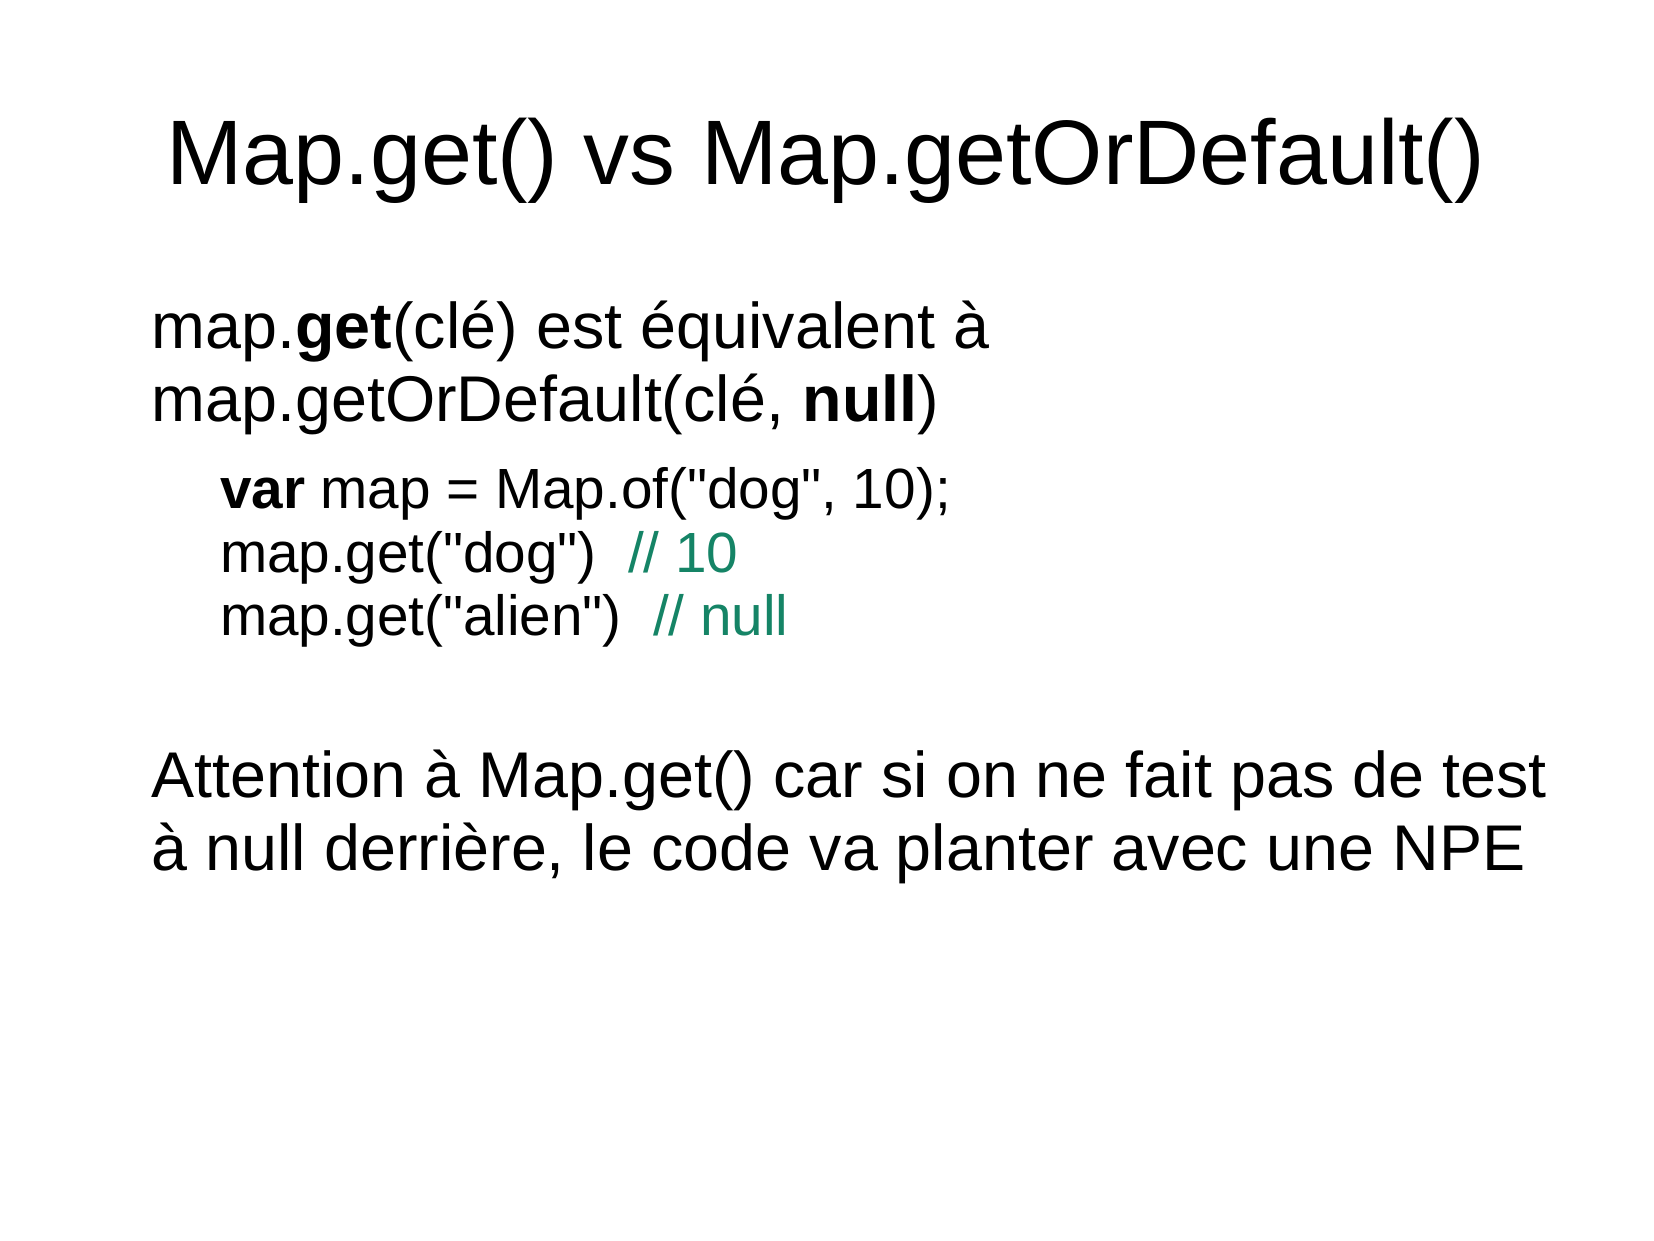

# Map.get() vs Map.getOrDefault()
map.get(clé) est équivalent à map.getOrDefault(clé, null)
var map = Map.of("dog", 10);
map.get("dog") // 10
map.get("alien") // null
Attention à Map.get() car si on ne fait pas de test à null derrière, le code va planter avec une NPE